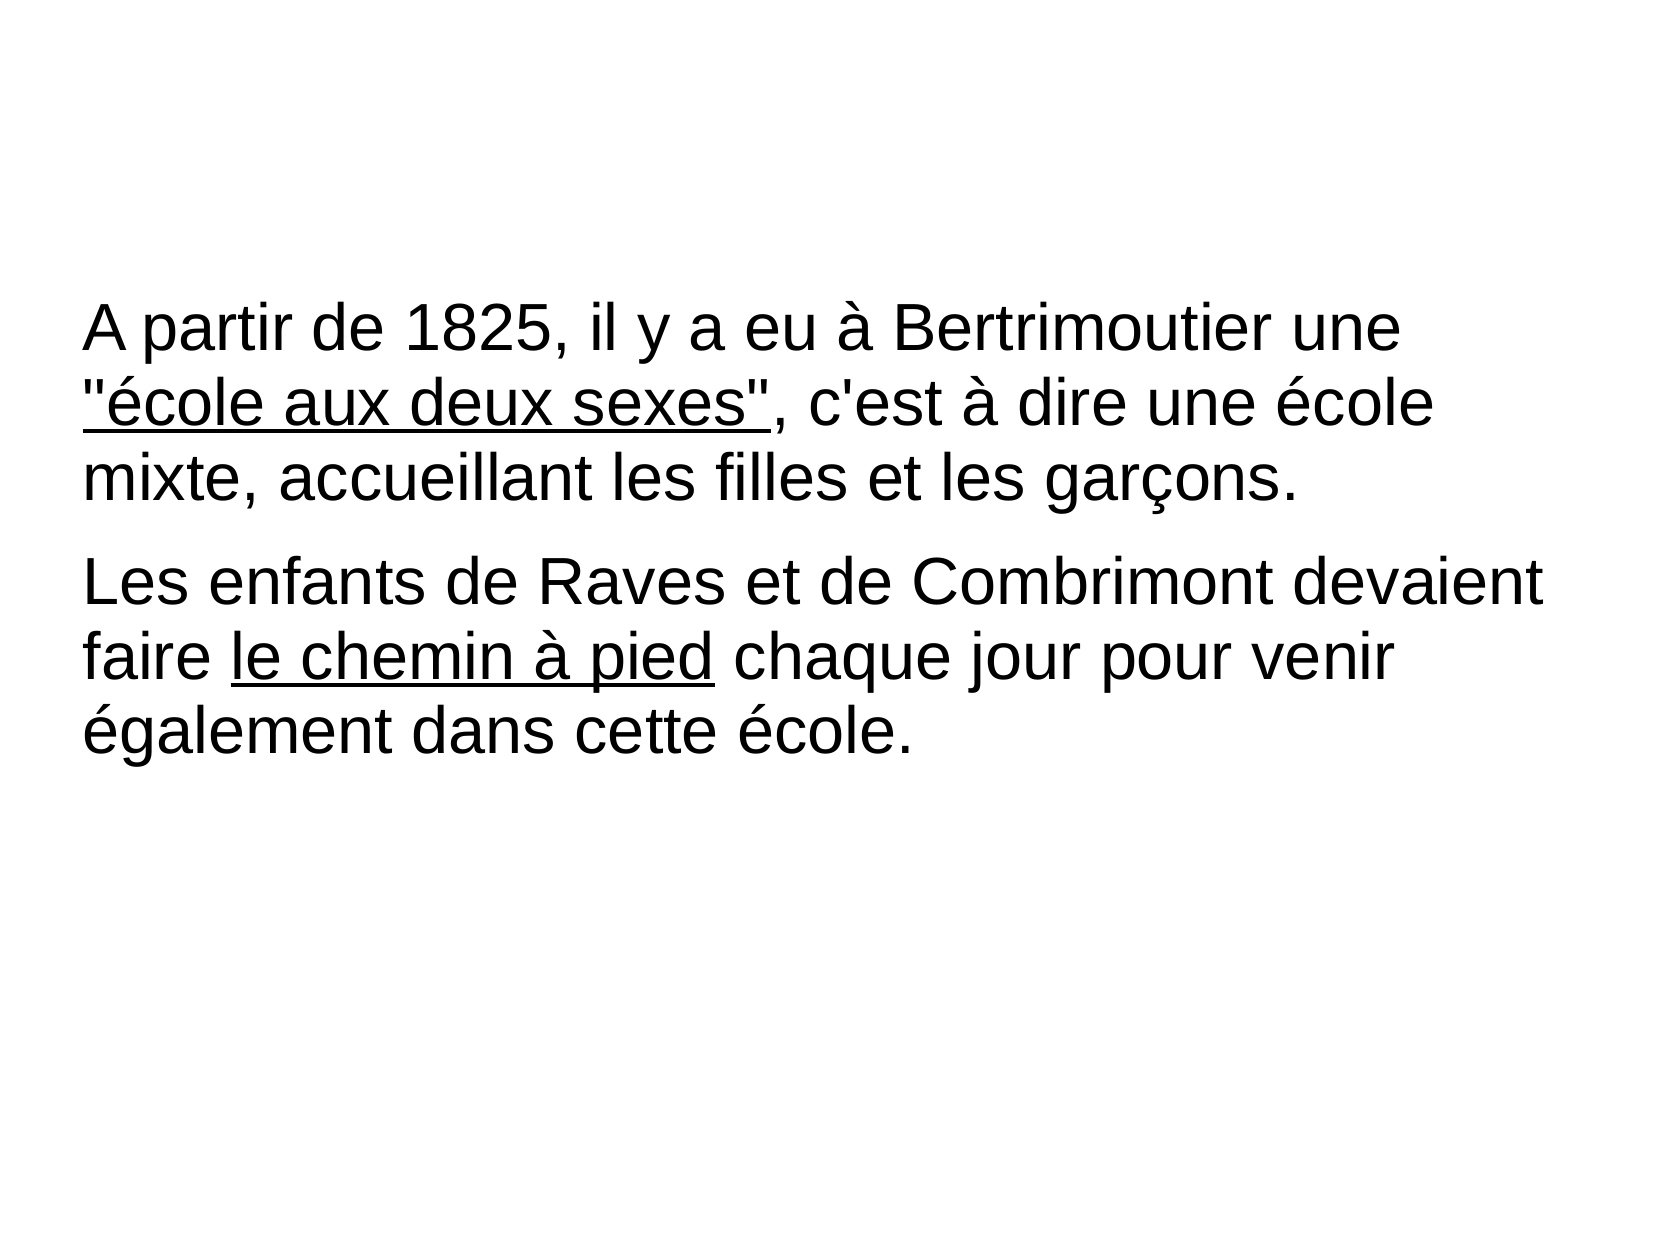

# A partir de 1825, il y a eu à Bertrimoutier une "école aux deux sexes", c'est à dire une école mixte, accueillant les filles et les garçons.
Les enfants de Raves et de Combrimont devaient faire le chemin à pied chaque jour pour venir également dans cette école.